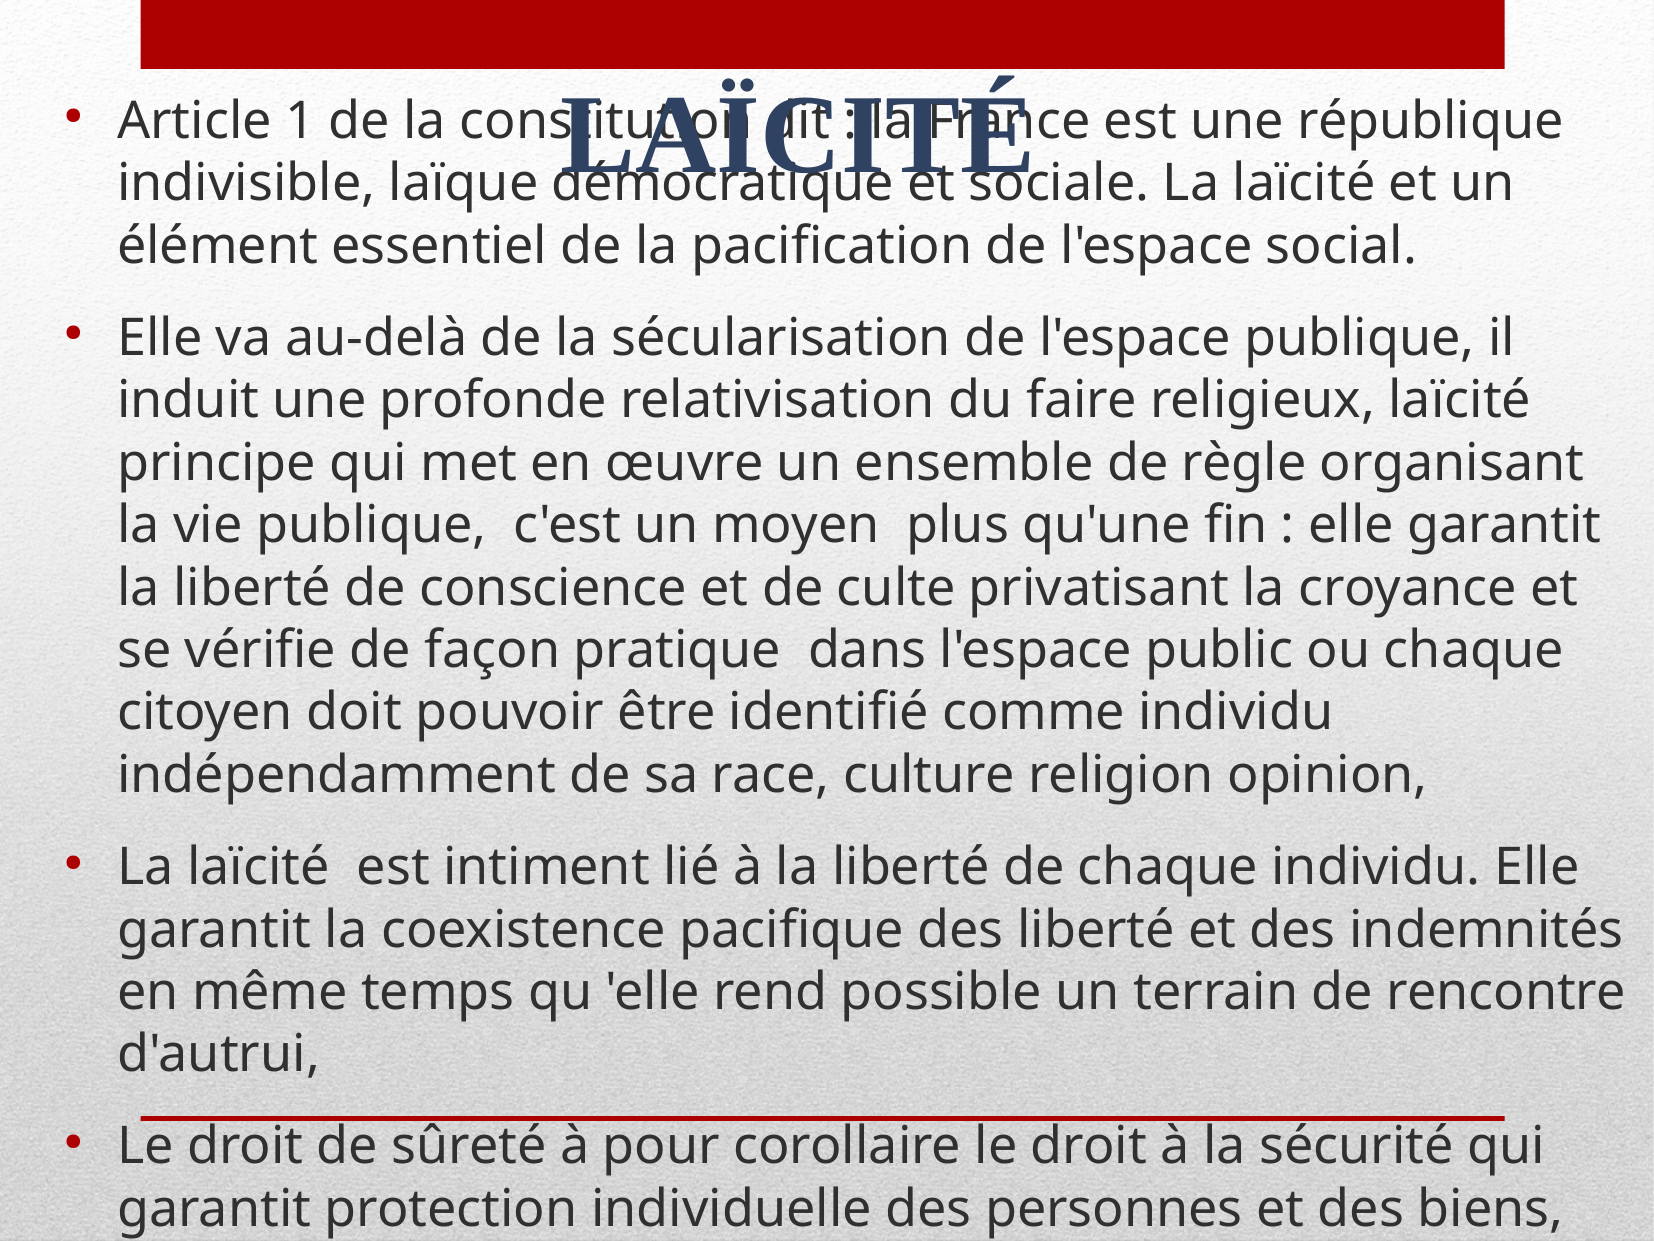

Laïcité
# Article 1 de la constitution dit : la France est une république indivisible, laïque démocratique et sociale. La laïcité et un élément essentiel de la pacification de l'espace social.
Elle va au-delà de la sécularisation de l'espace publique, il induit une profonde relativisation du faire religieux, laïcité principe qui met en œuvre un ensemble de règle organisant la vie publique, c'est un moyen plus qu'une fin : elle garantit la liberté de conscience et de culte privatisant la croyance et se vérifie de façon pratique dans l'espace public ou chaque citoyen doit pouvoir être identifié comme individu indépendamment de sa race, culture religion opinion,
La laïcité est intiment lié à la liberté de chaque individu. Elle garantit la coexistence pacifique des liberté et des indemnités en même temps qu 'elle rend possible un terrain de rencontre d'autrui,
Le droit de sûreté à pour corollaire le droit à la sécurité qui garantit protection individuelle des personnes et des biens,